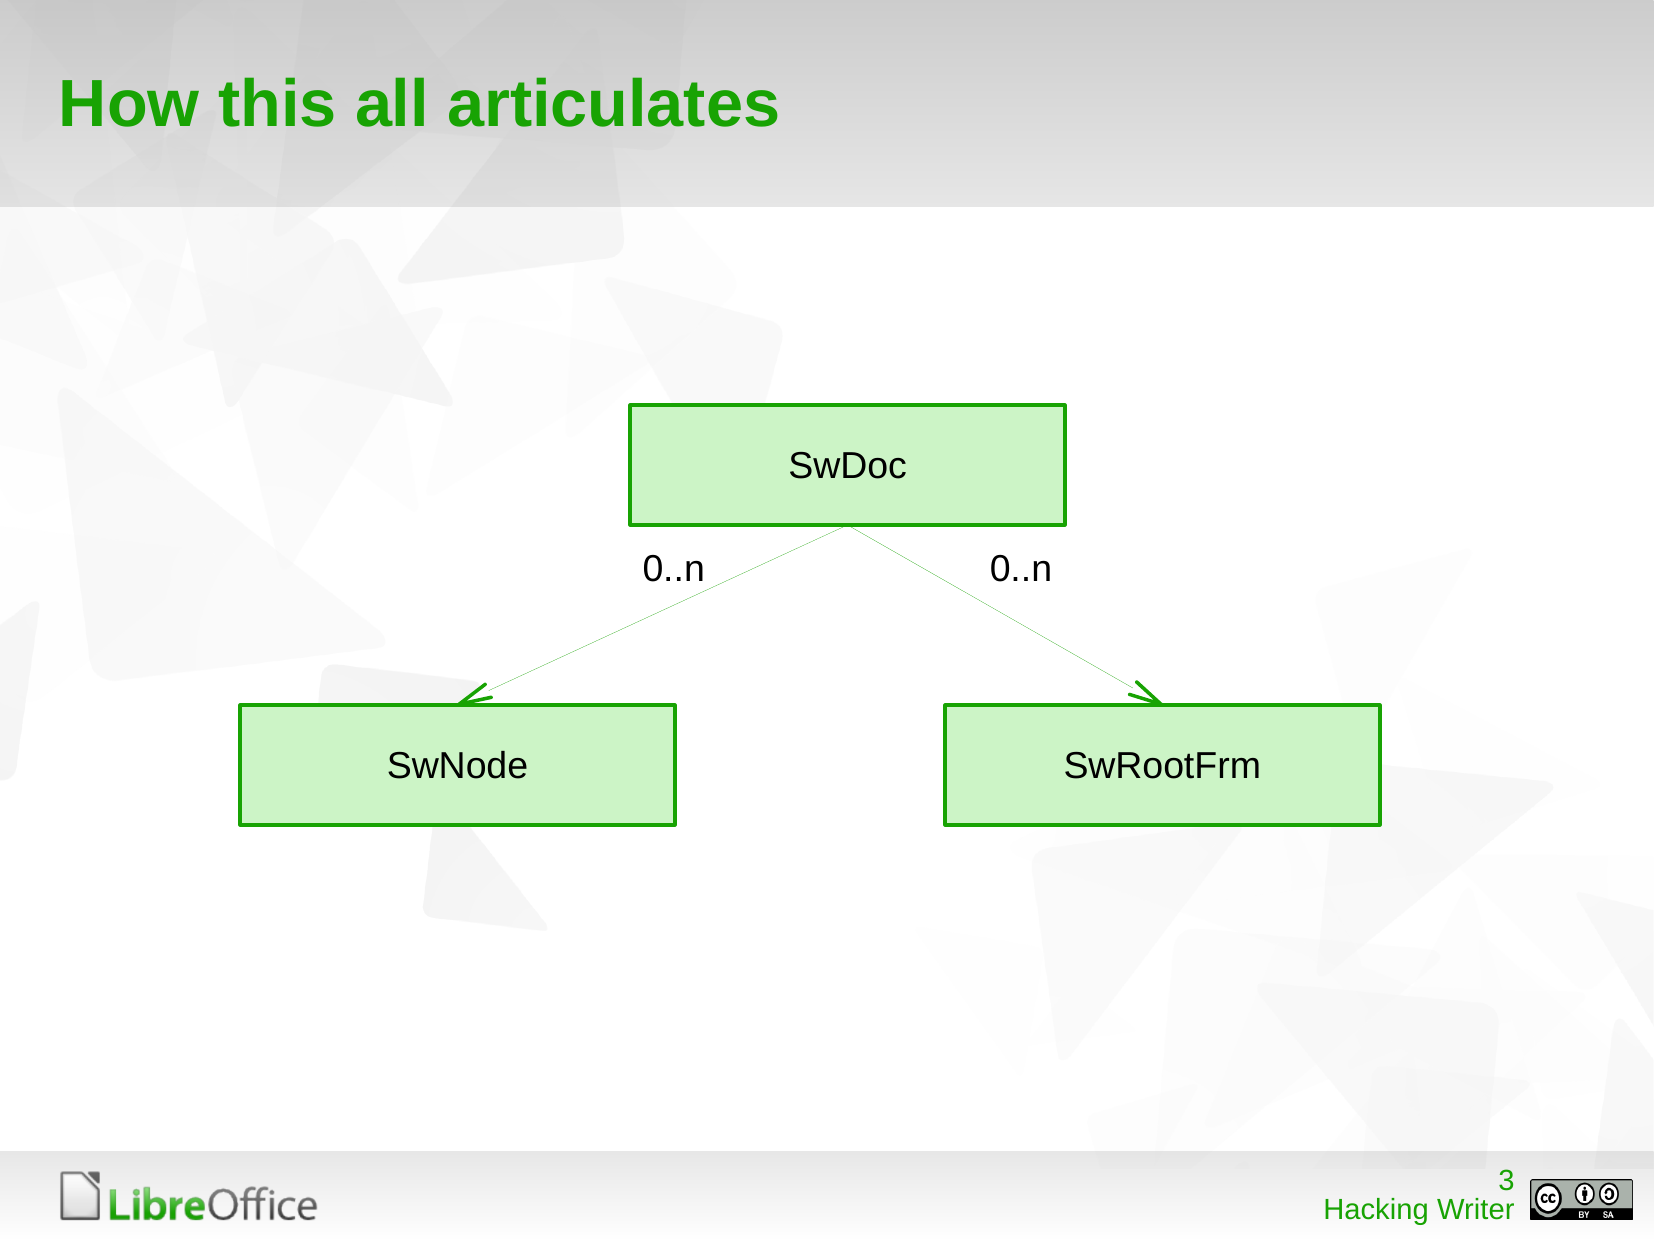

# How this all articulates
SwDoc
0..n
0..n
SwNode
SwRootFrm
3
Hacking Writer